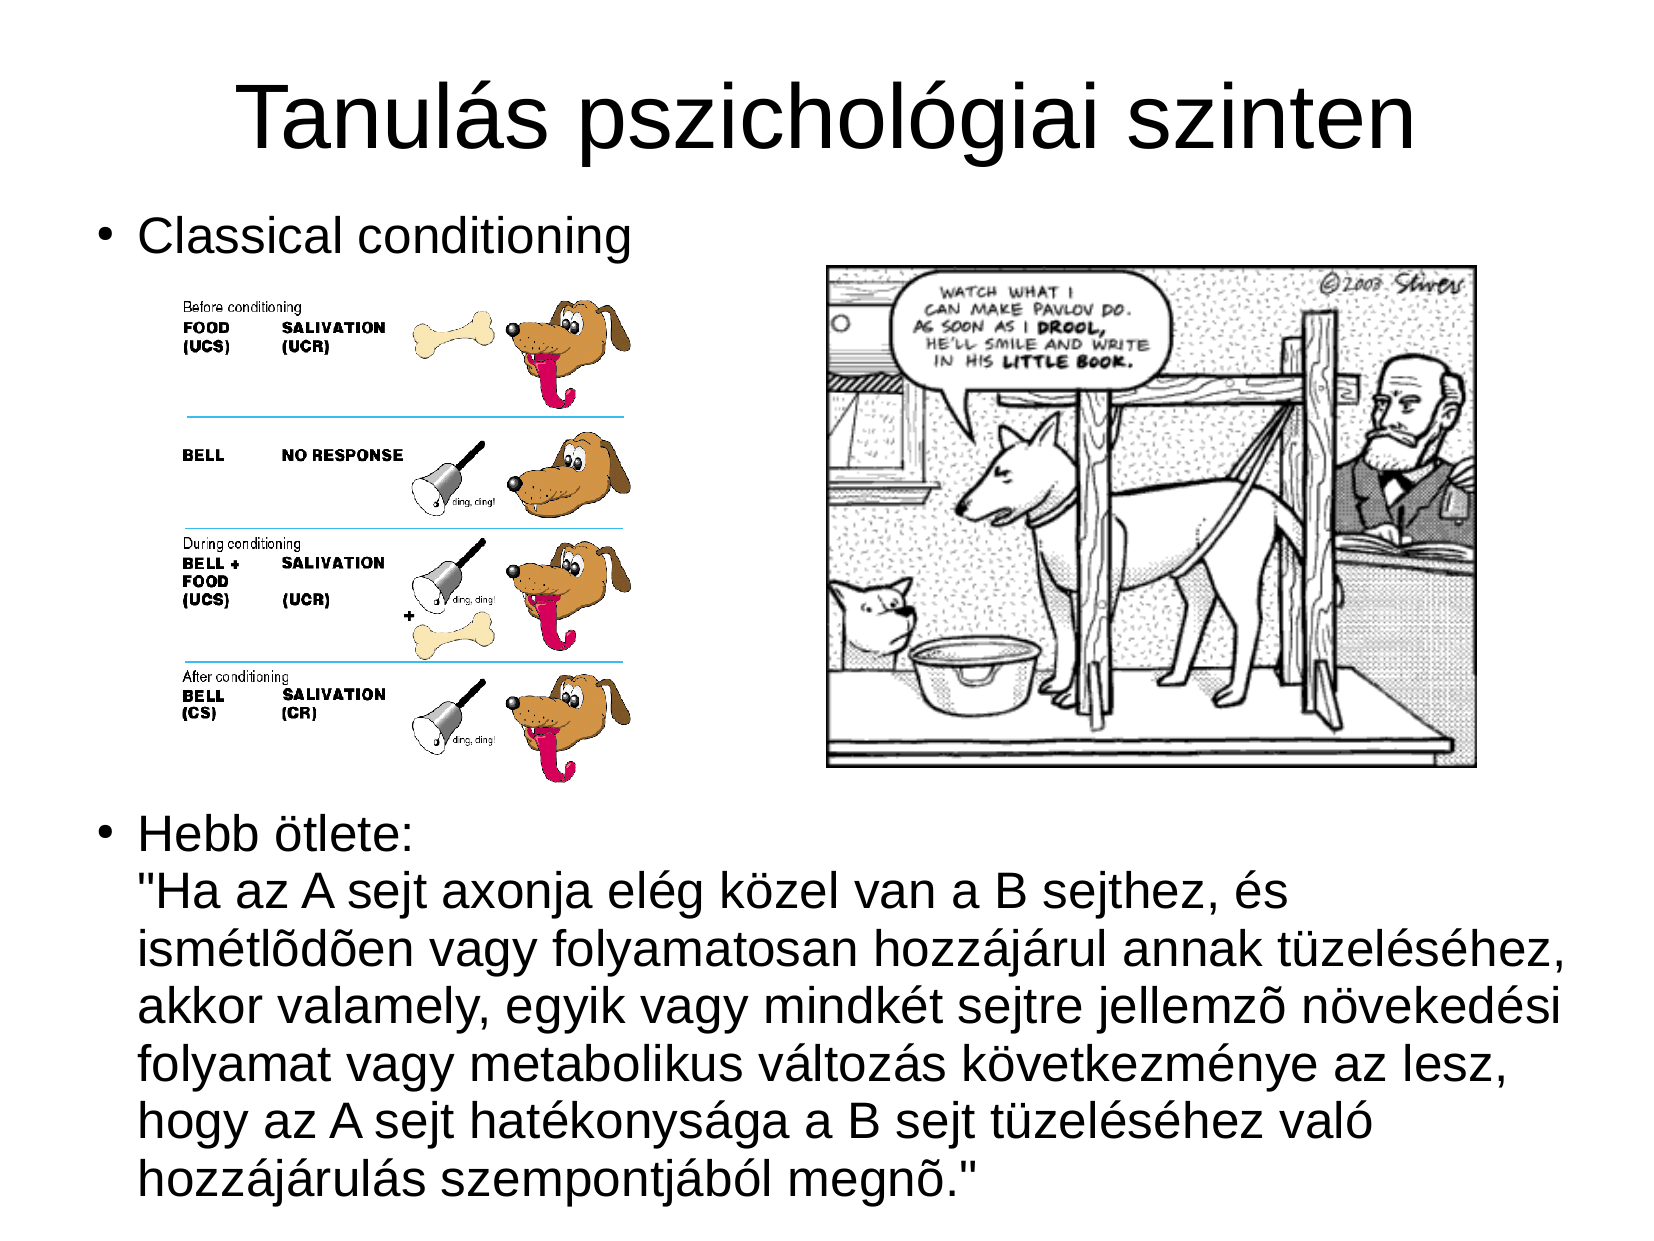

# Tanulás pszichológiai szinten
Classical conditioning
Hebb ötlete:
"Ha az A sejt axonja elég közel van a B sejthez, és ismétlõdõen vagy folyamatosan hozzájárul annak tüzeléséhez, akkor valamely, egyik vagy mindkét sejtre jellemzõ növekedési folyamat vagy metabolikus változás következménye az lesz, hogy az A sejt hatékonysága a B sejt tüzeléséhez való hozzájárulás szempontjából megnõ."